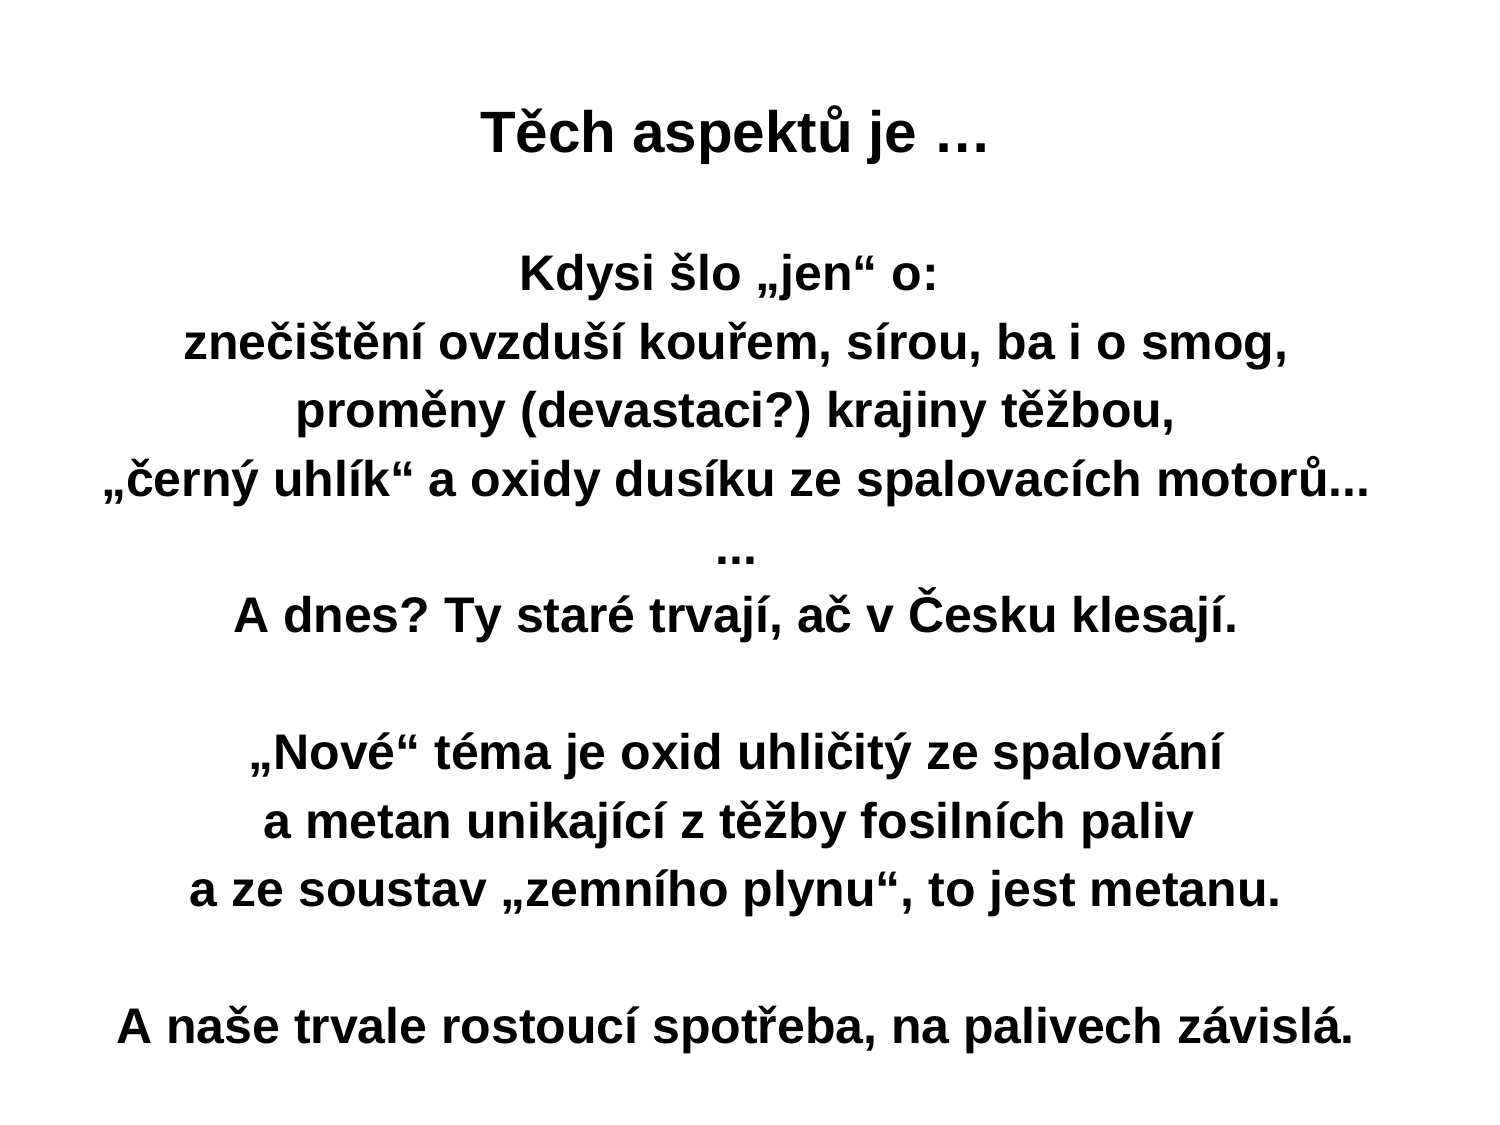

#
Těch aspektů je …
Kdysi šlo „jen“ o:
znečištění ovzduší kouřem, sírou, ba i o smog,
proměny (devastaci?) krajiny těžbou,
„černý uhlík“ a oxidy dusíku ze spalovacích motorů...
...
A dnes? Ty staré trvají, ač v Česku klesají.
„Nové“ téma je oxid uhličitý ze spalování
a metan unikající z těžby fosilních paliv
a ze soustav „zemního plynu“, to jest metanu.
A naše trvale rostoucí spotřeba, na palivech závislá.